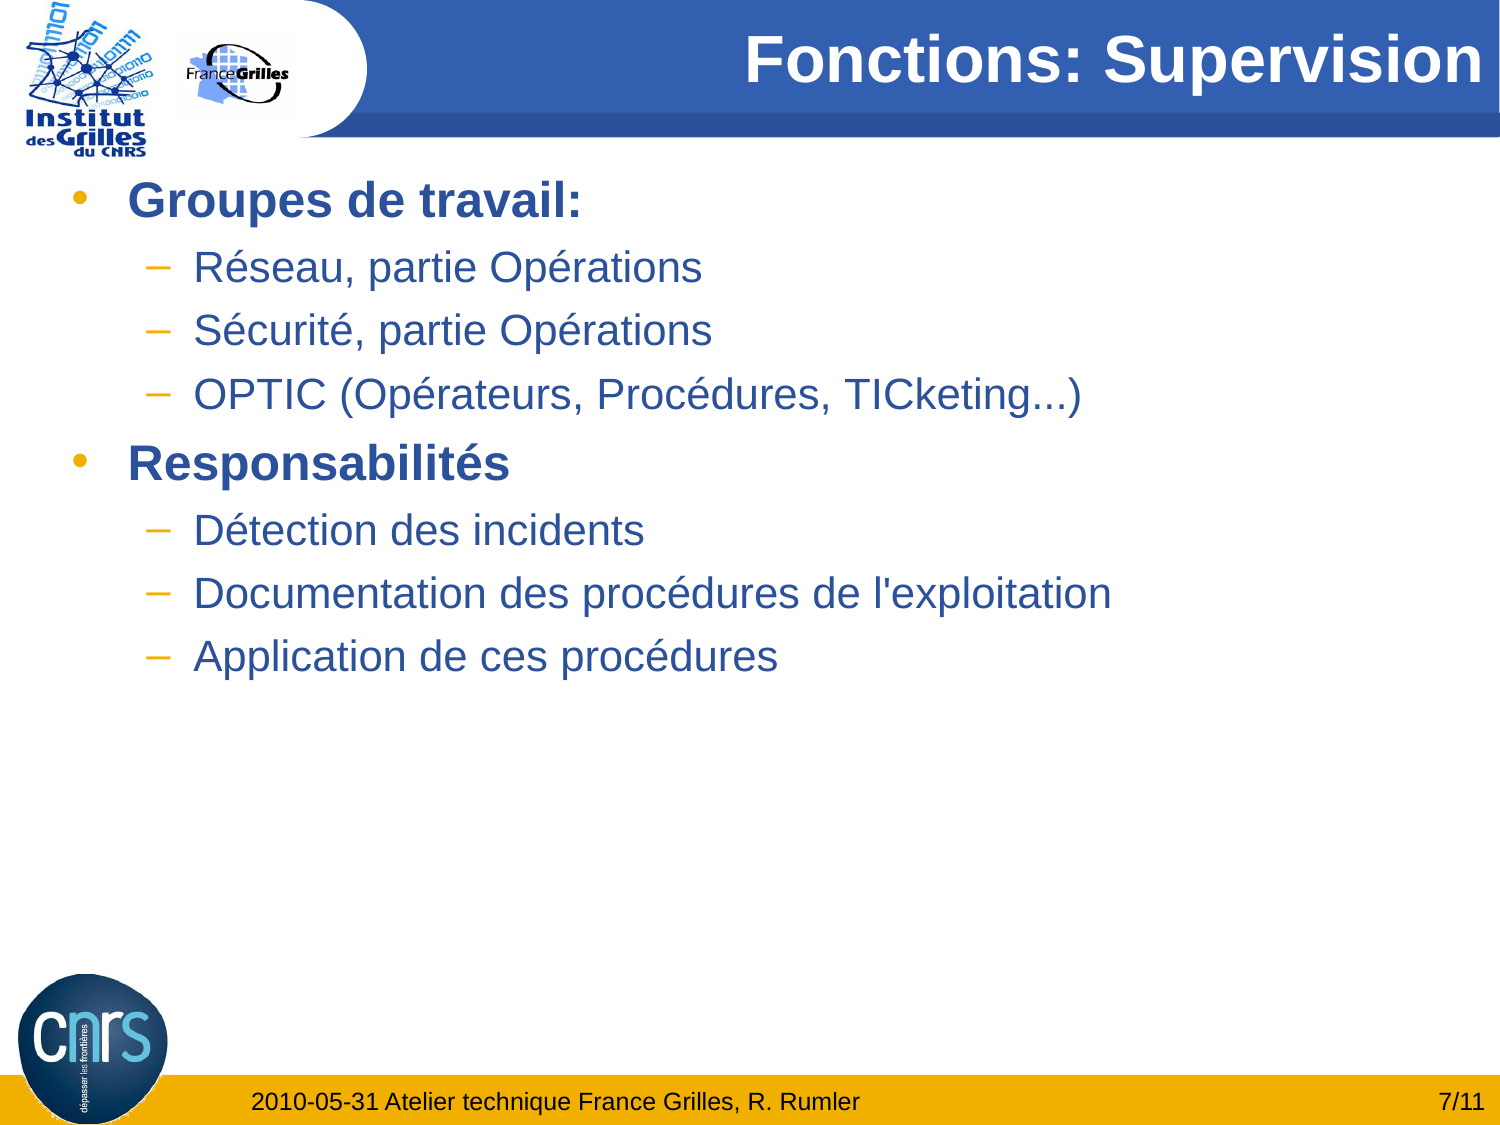

# Fonctions: Supervision
Groupes de travail:
Réseau, partie Opérations
Sécurité, partie Opérations
OPTIC (Opérateurs, Procédures, TICketing...)
Responsabilités
Détection des incidents
Documentation des procédures de l'exploitation
Application de ces procédures
2010-05-31 Atelier technique France Grilles, R. Rumler